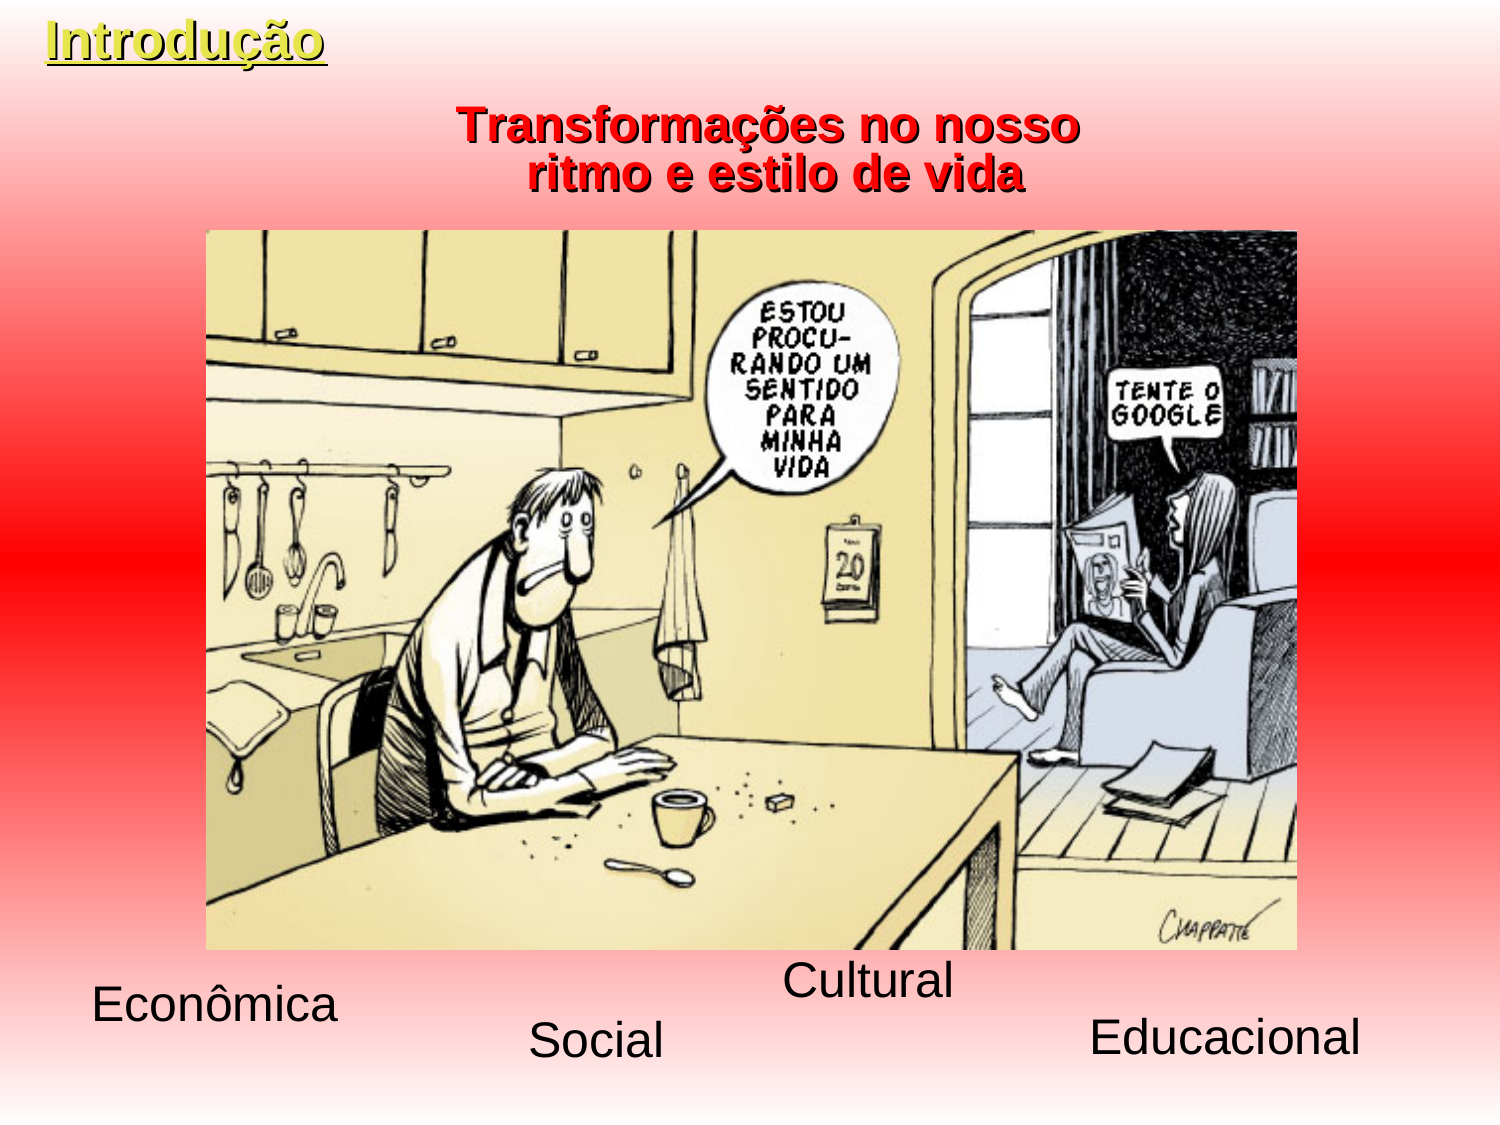

Introdução
Transformações no nosso
ritmo e estilo de vida
Cultural
Econômica
Educacional
Social